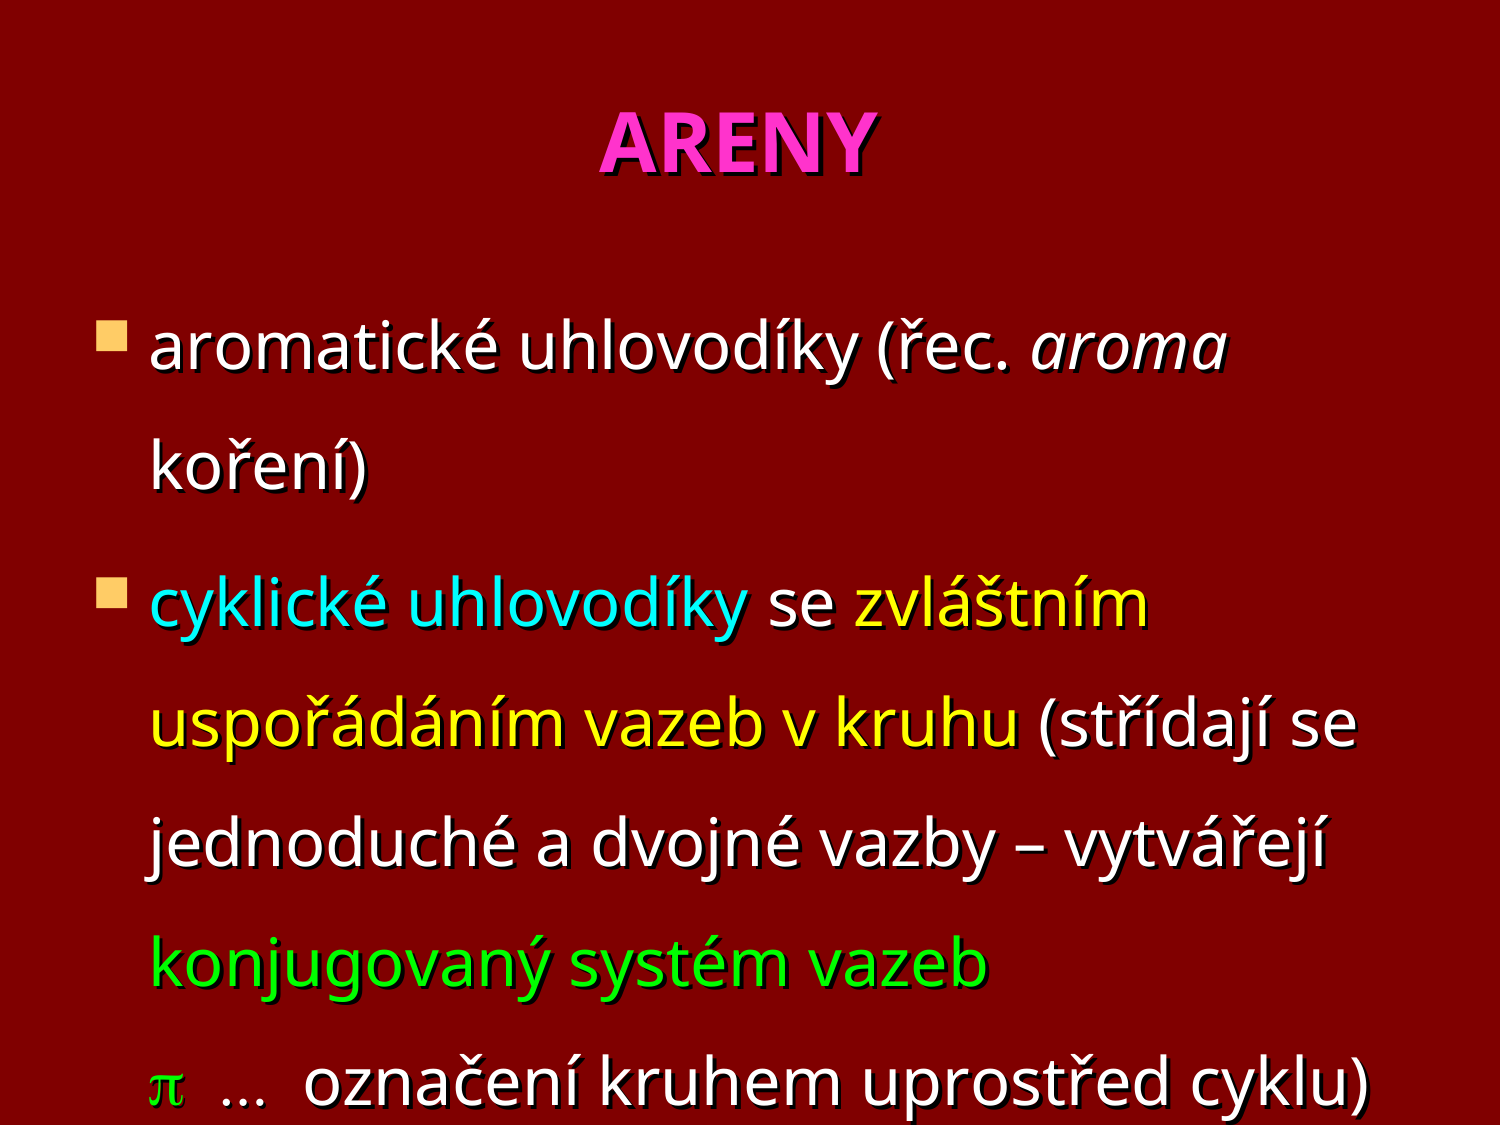

# ARENY
aromatické uhlovodíky (řec. aroma koření)
cyklické uhlovodíky se zvláštním uspořádáním vazeb v kruhu (střídají se jednoduché a dvojné vazby – vytvářejí konjugovaný systém vazeb označení kruhem uprostřed cyklu)